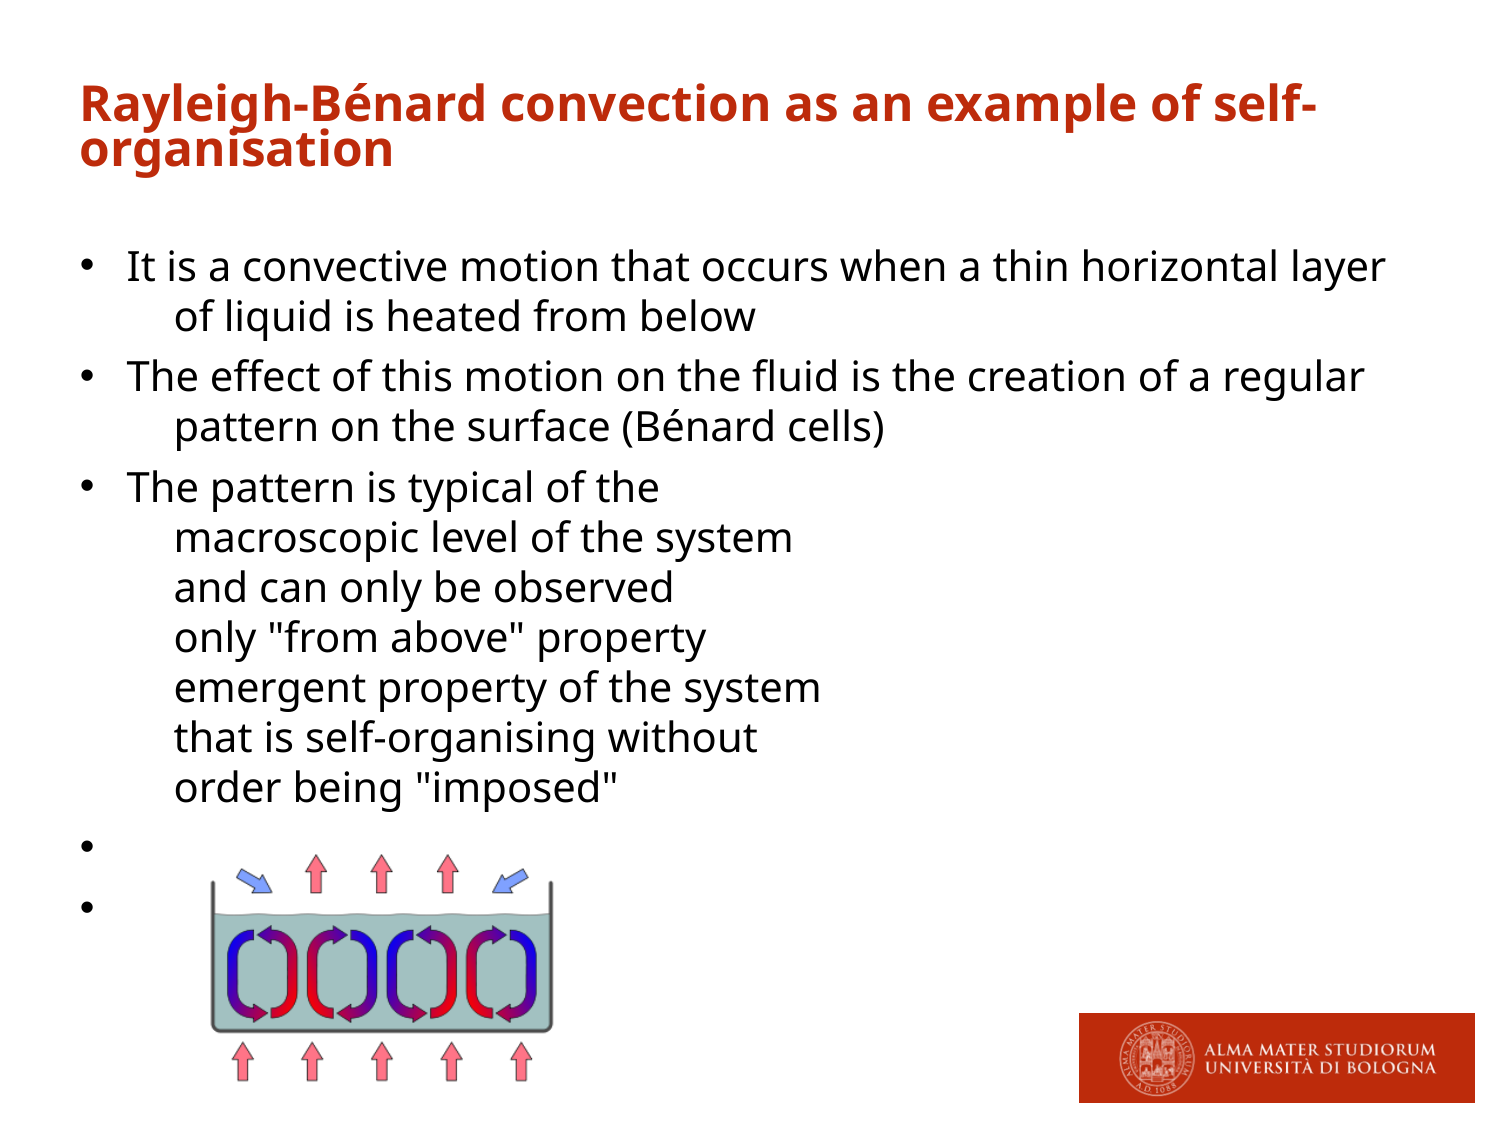

# Rayleigh-Bénard convection as an example of self-organisation
It is a convective motion that occurs when a thin horizontal layer of liquid is heated from below
The effect of this motion on the fluid is the creation of a regular pattern on the surface (Bénard cells)
The pattern is typical of the
macroscopic level of the system
and can only be observed
only "from above" property
emergent property of the system
that is self-organising without
order being "imposed"